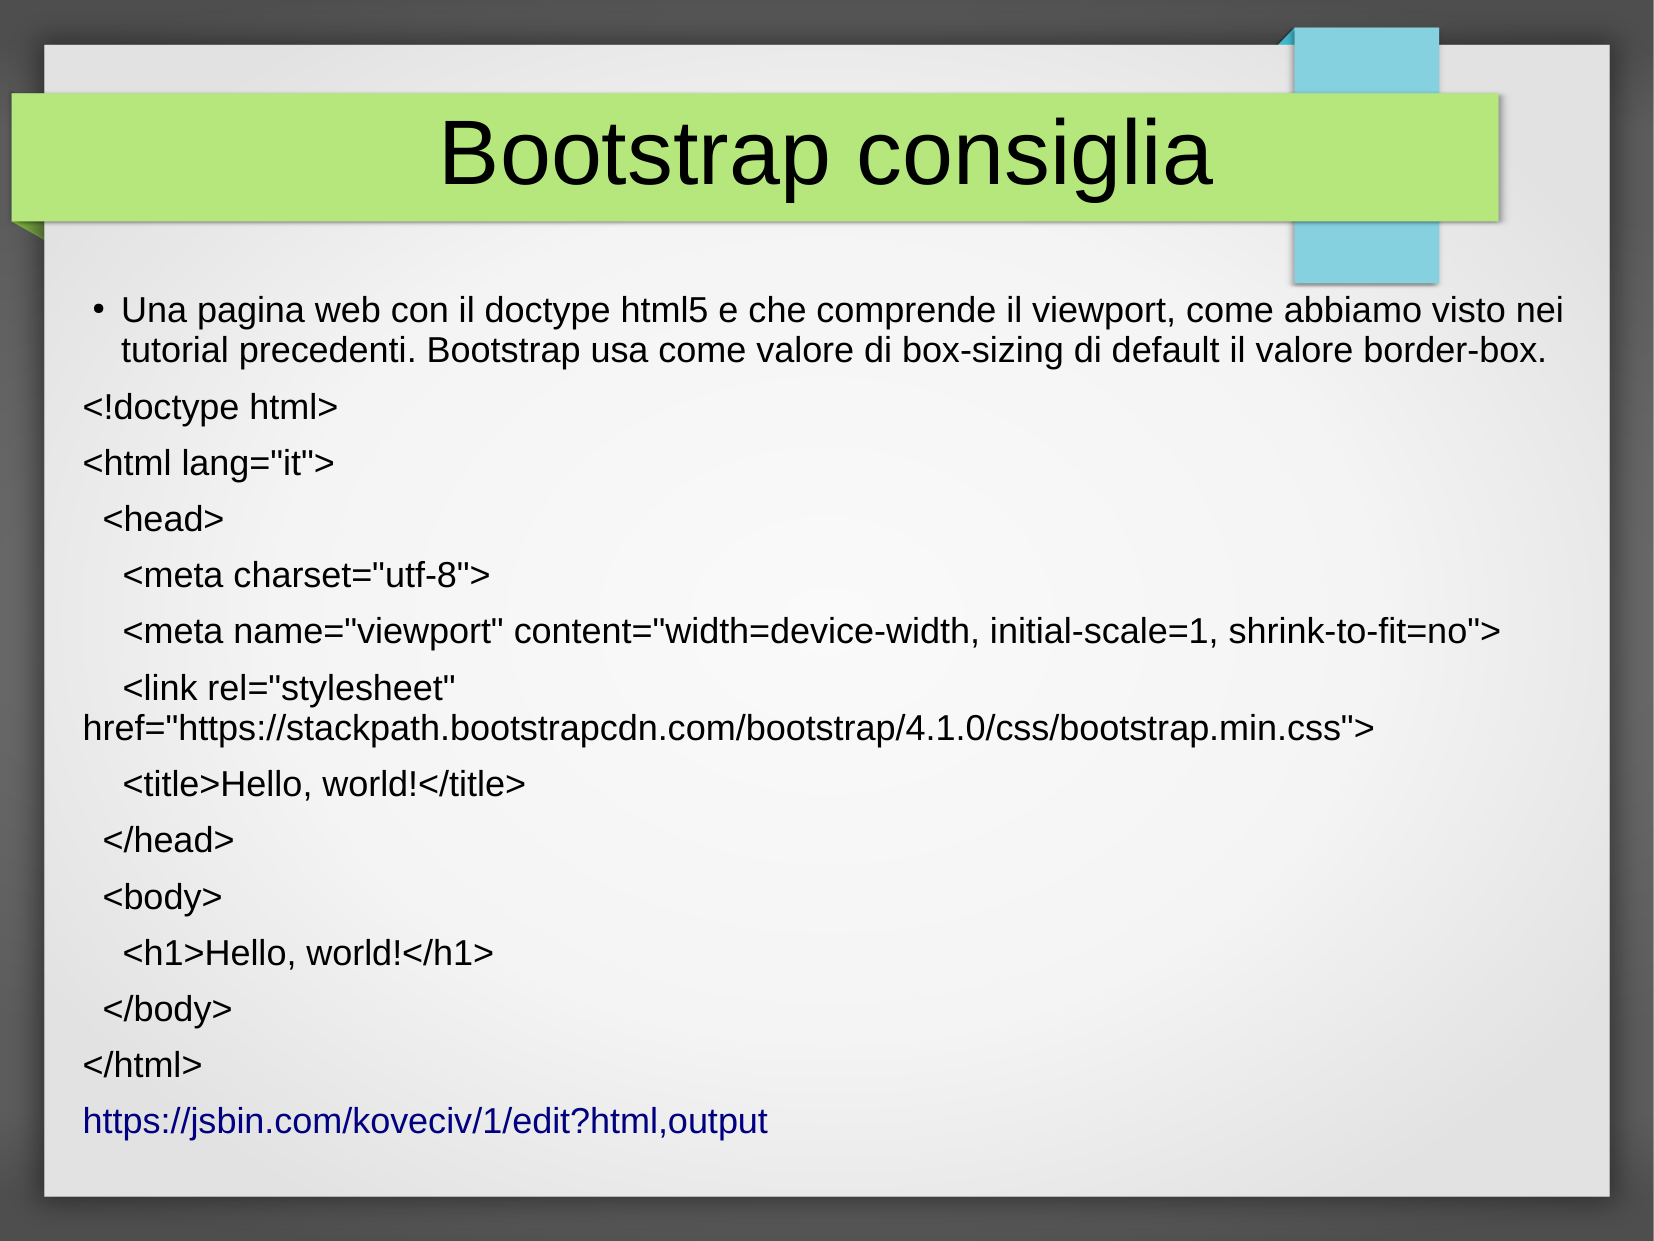

# Bootstrap consiglia
Una pagina web con il doctype html5 e che comprende il viewport, come abbiamo visto nei tutorial precedenti. Bootstrap usa come valore di box-sizing di default il valore border-box.
<!doctype html>
<html lang="it">
 <head>
 <meta charset="utf-8">
 <meta name="viewport" content="width=device-width, initial-scale=1, shrink-to-fit=no">
 <link rel="stylesheet" href="https://stackpath.bootstrapcdn.com/bootstrap/4.1.0/css/bootstrap.min.css">
 <title>Hello, world!</title>
 </head>
 <body>
 <h1>Hello, world!</h1>
 </body>
</html>
https://jsbin.com/koveciv/1/edit?html,output